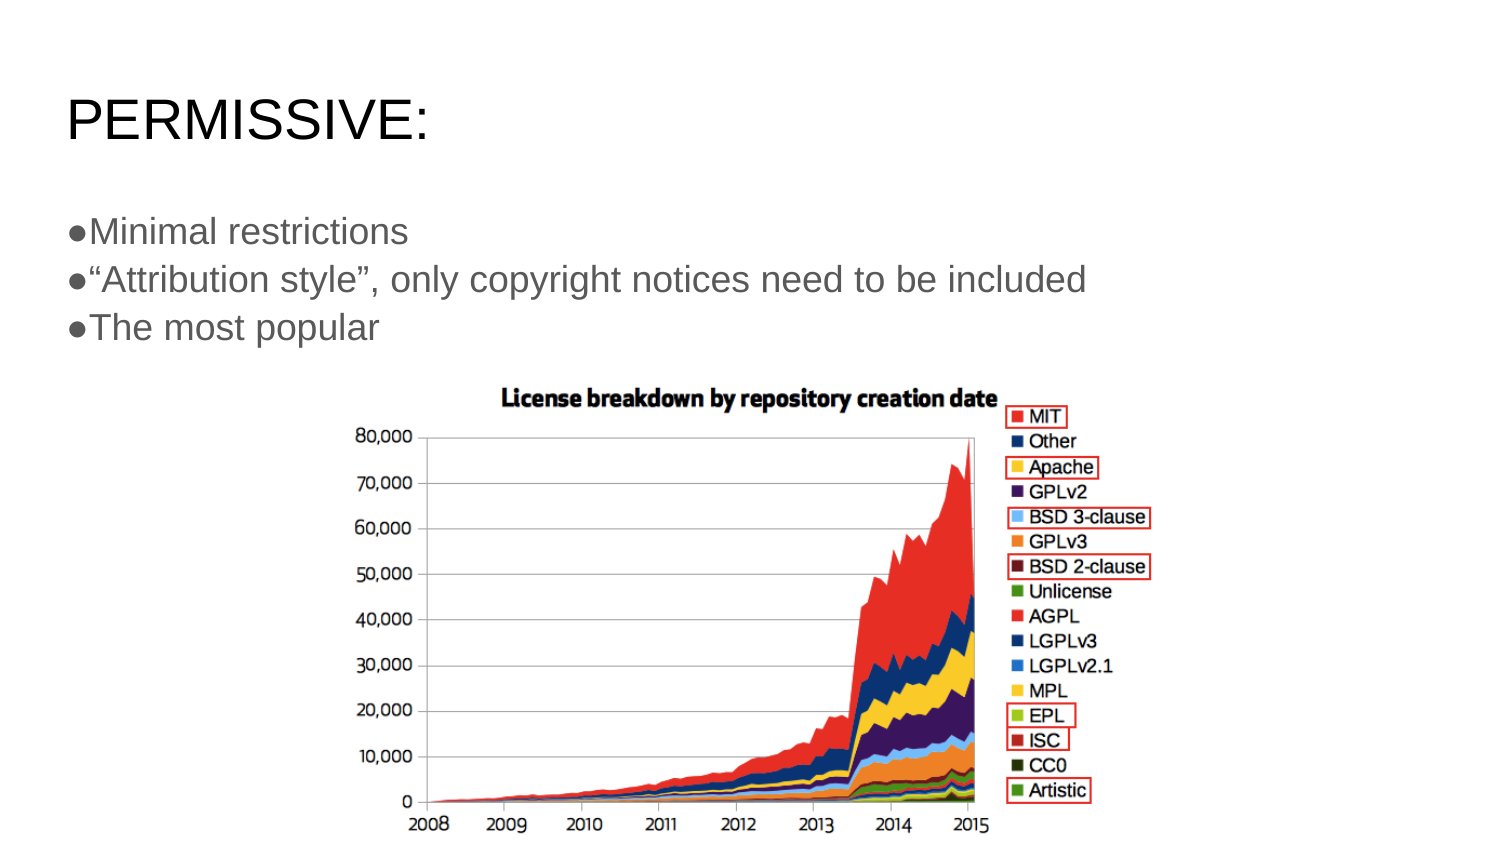

# PERMISSIVE:
Minimal restrictions
“Attribution style”, only copyright notices need to be included
The most popular